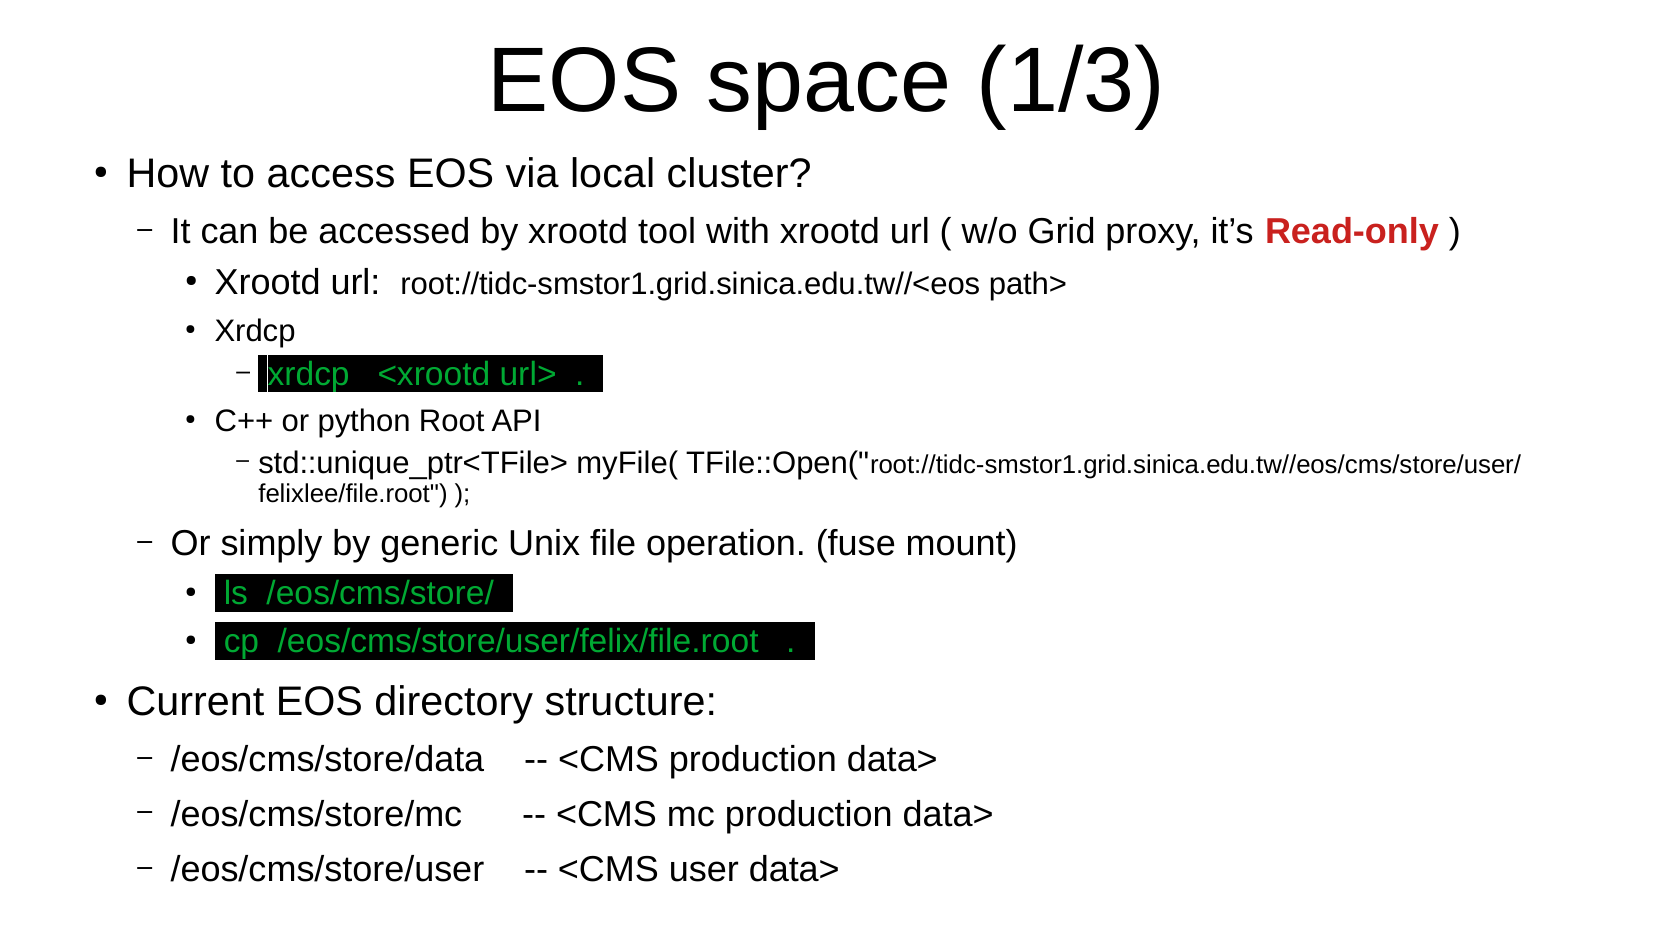

# EOS space (1/3)
How to access EOS via local cluster?
It can be accessed by xrootd tool with xrootd url ( w/o Grid proxy, it’s Read-only )
Xrootd url: root://tidc-smstor1.grid.sinica.edu.tw//<eos path>
Xrdcp
 xrdcp <xrootd url> .
C++ or python Root API
std::unique_ptr<TFile> myFile( TFile::Open("root://tidc-smstor1.grid.sinica.edu.tw//eos/cms/store/user/felixlee/file.root") );
Or simply by generic Unix file operation. (fuse mount)
 ls /eos/cms/store/
 cp /eos/cms/store/user/felix/file.root .
Current EOS directory structure:
/eos/cms/store/data -- <CMS production data>
/eos/cms/store/mc -- <CMS mc production data>
/eos/cms/store/user -- <CMS user data>